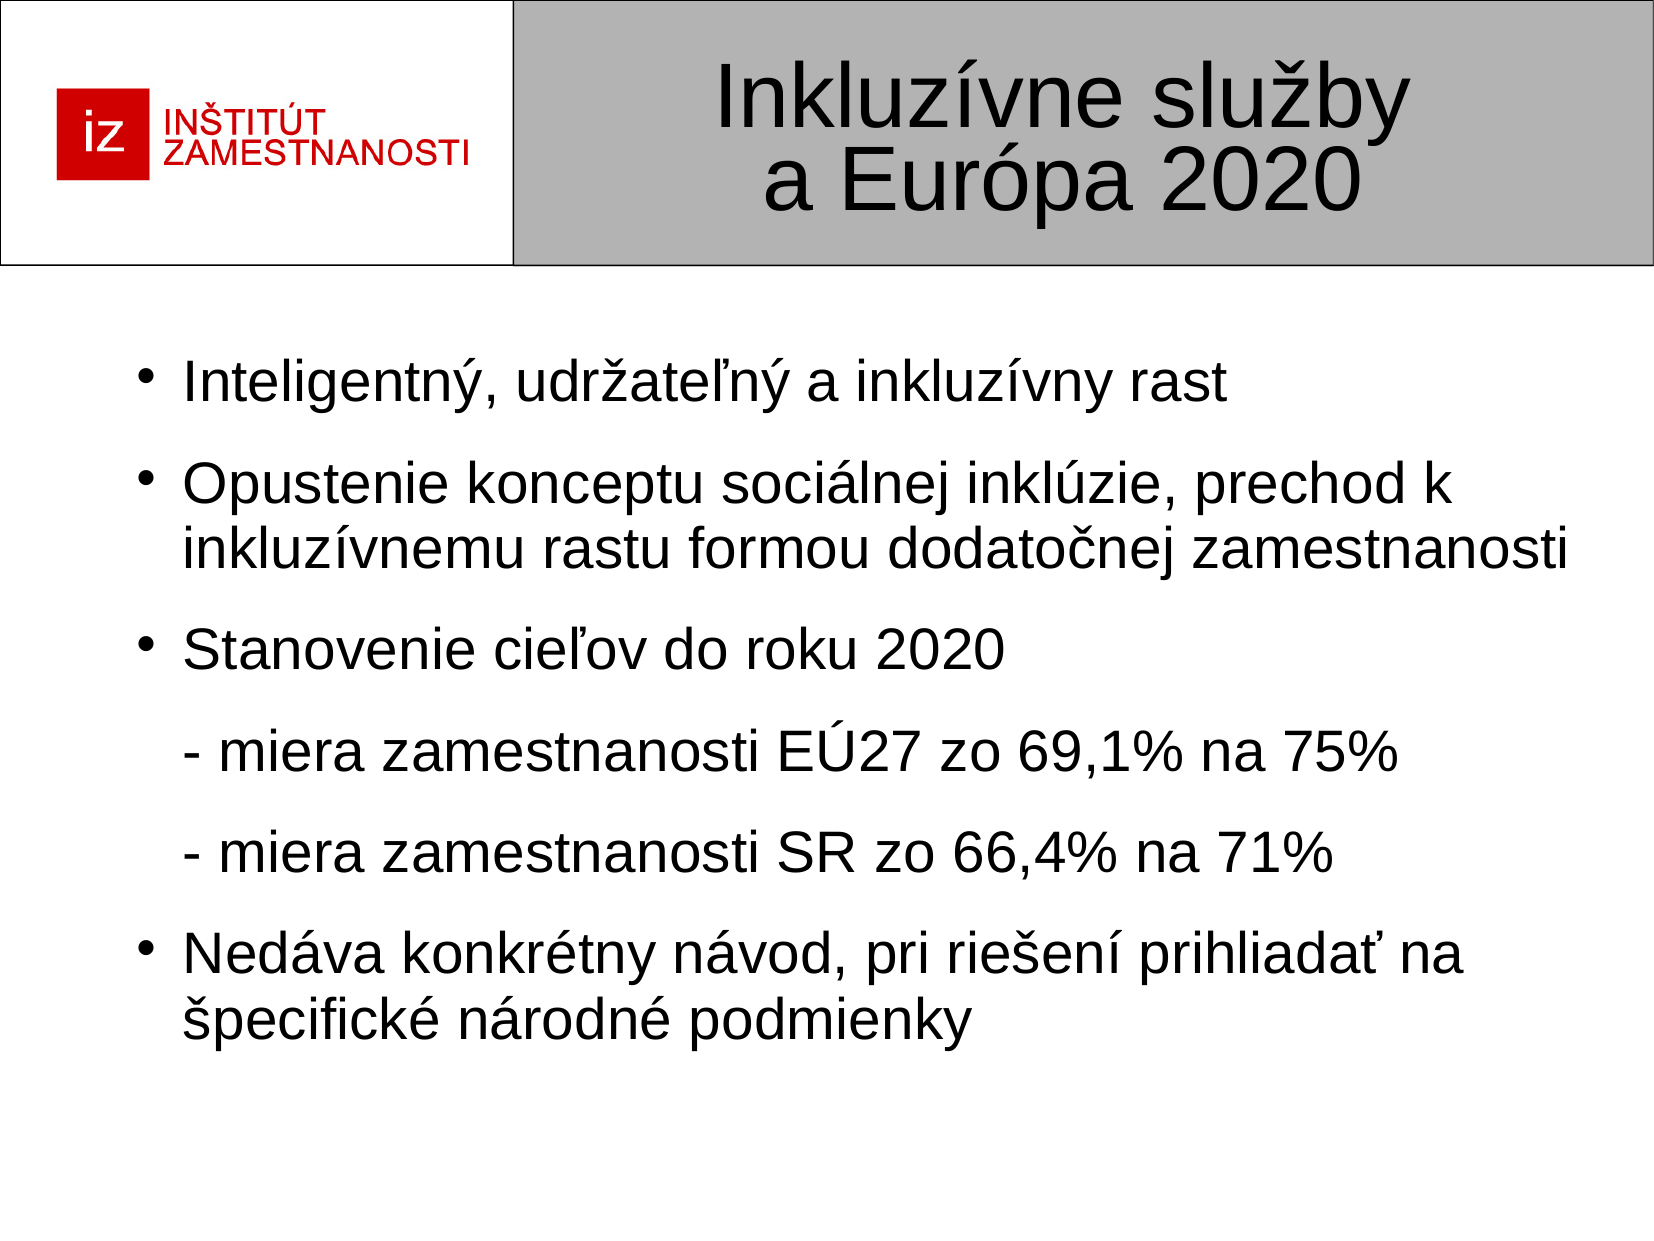

Inkluzívne služby
a Európa 2020
# Inteligentný, udržateľný a inkluzívny rast
Opustenie konceptu sociálnej inklúzie, prechod k inkluzívnemu rastu formou dodatočnej zamestnanosti
Stanovenie cieľov do roku 2020
		- miera zamestnanosti EÚ27 zo 69,1% na 75%
	- miera zamestnanosti SR zo 66,4% na 71%
Nedáva konkrétny návod, pri riešení prihliadať na špecifické národné podmienky